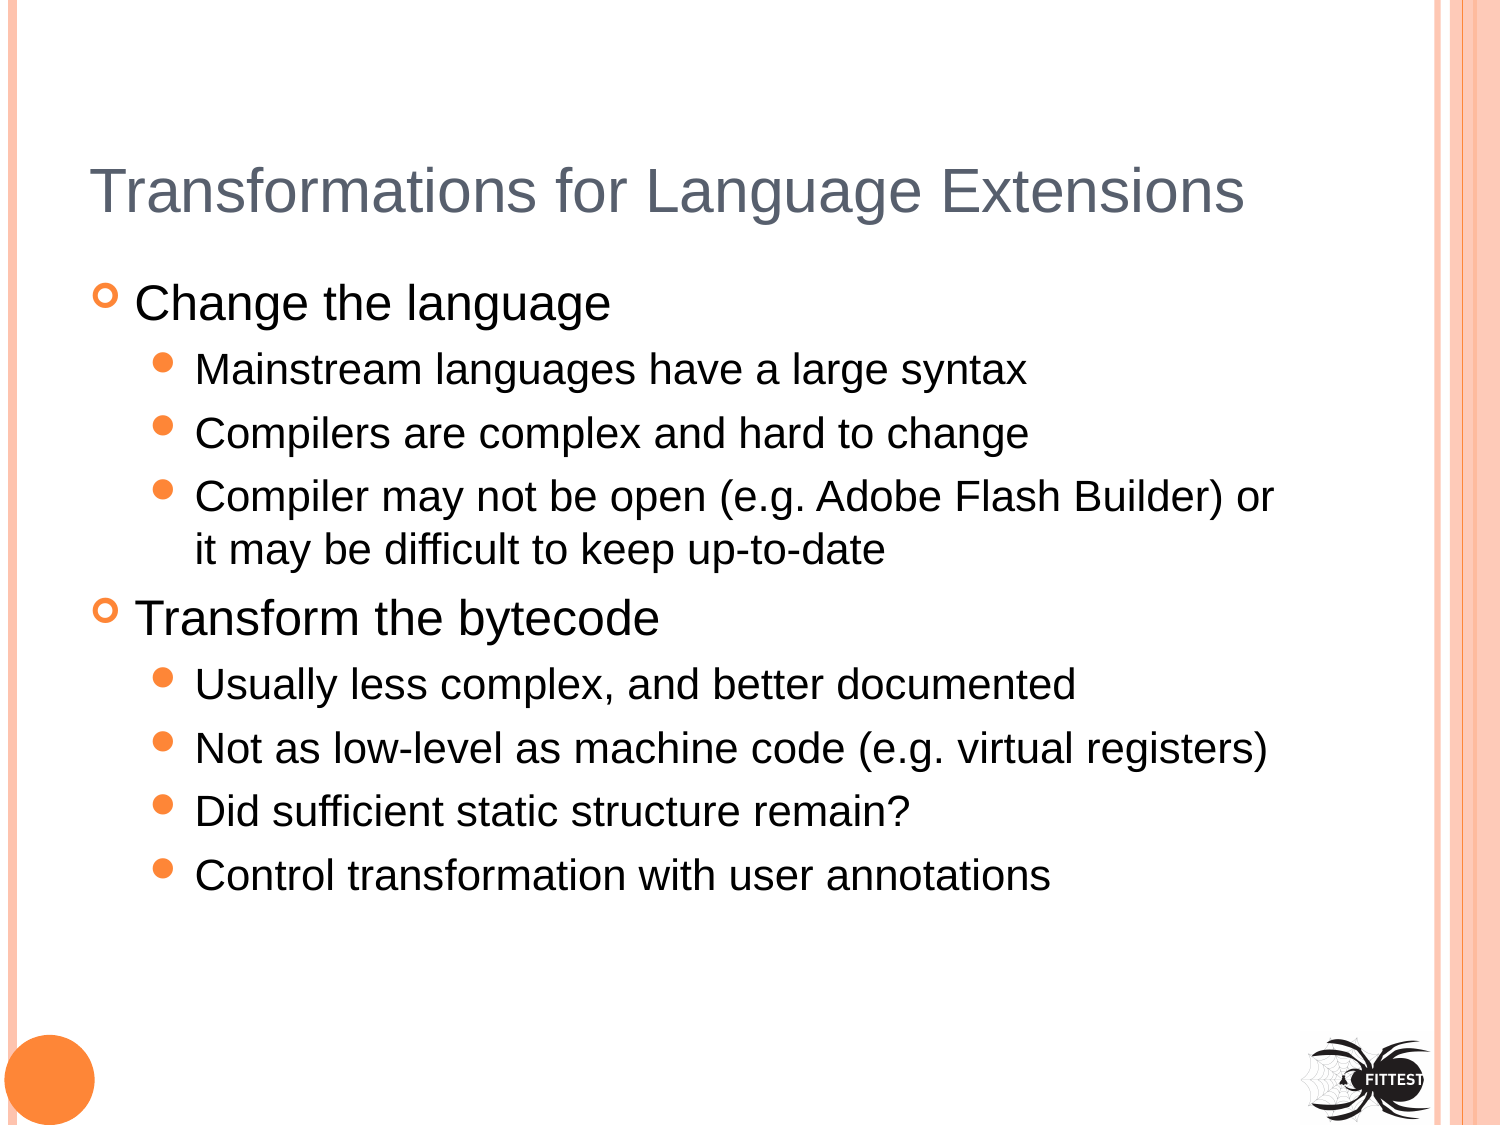

# Transformations for Language Extensions
Change the language
Mainstream languages have a large syntax
Compilers are complex and hard to change
Compiler may not be open (e.g. Adobe Flash Builder) or it may be difficult to keep up-to-date
Transform the bytecode
Usually less complex, and better documented
Not as low-level as machine code (e.g. virtual registers)
Did sufficient static structure remain?
Control transformation with user annotations